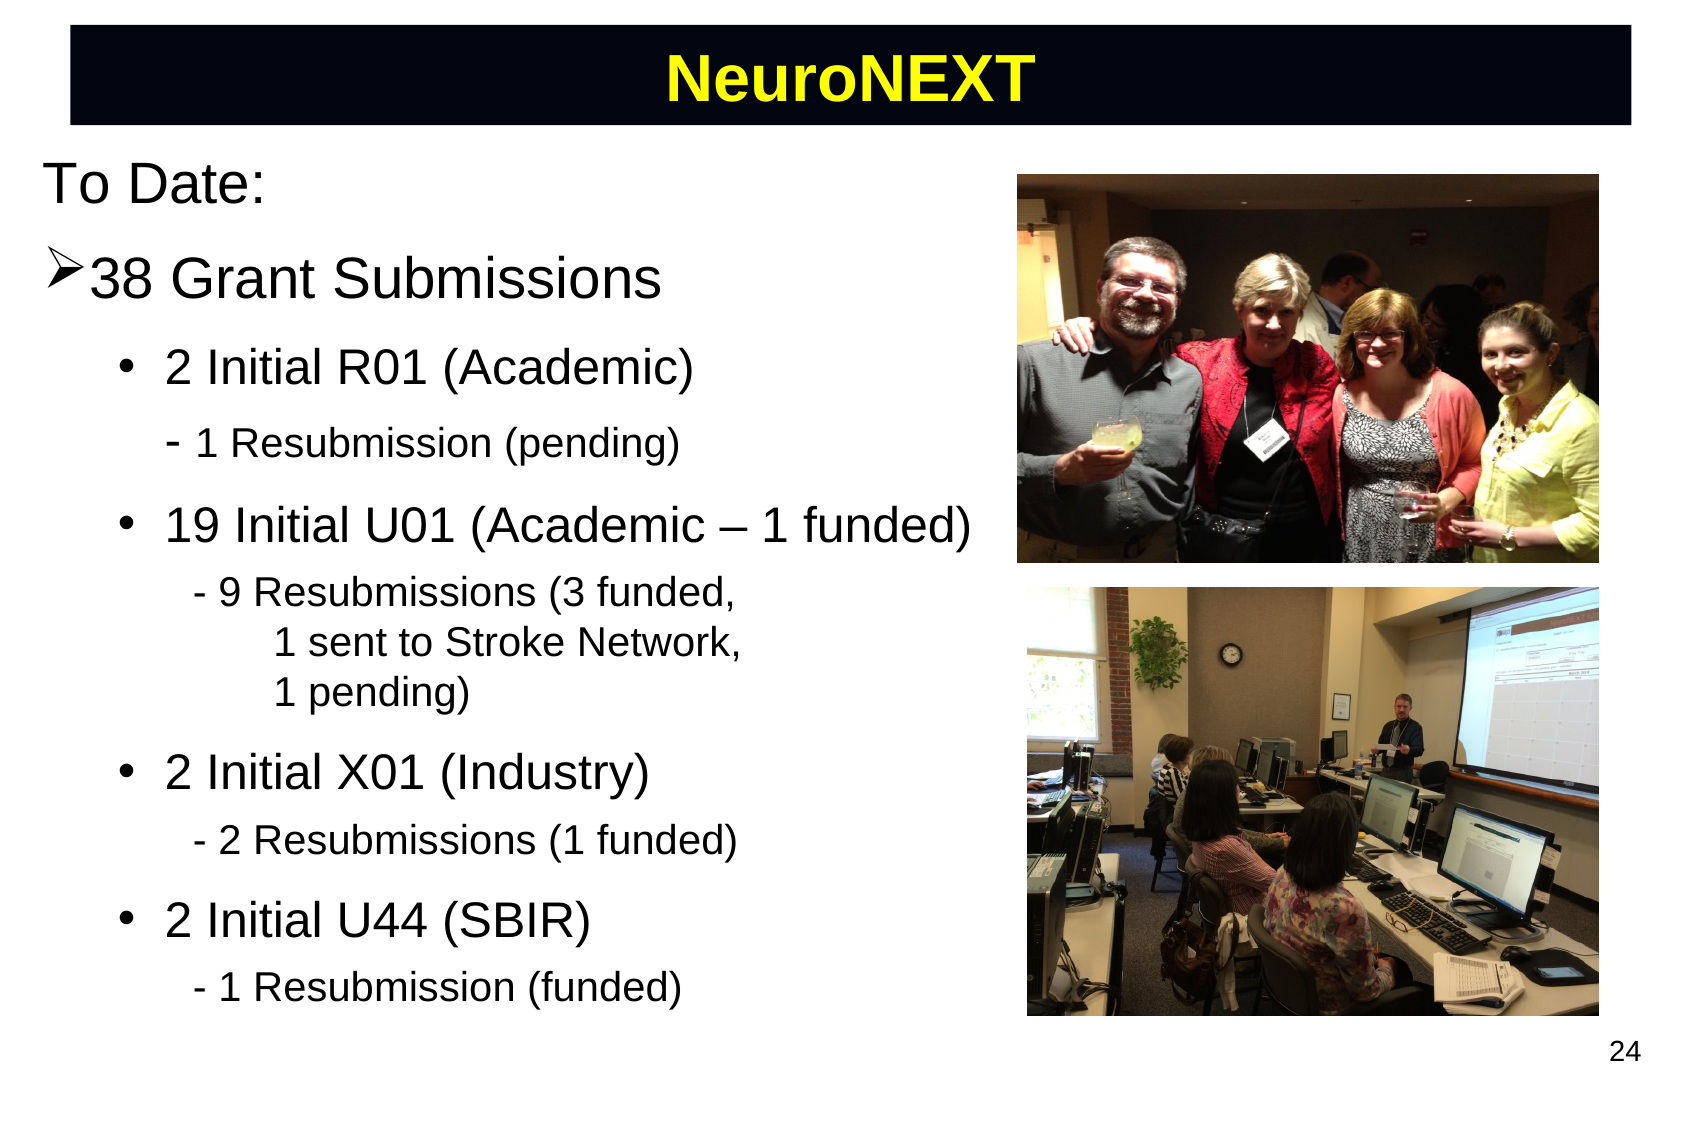

NeuroNEXT
To Date:
38 Grant Submissions
2 Initial R01 (Academic)
	- 1 Resubmission (pending)
19 Initial U01 (Academic – 1 funded)
- 9 Resubmissions (3 funded,
 1 sent to Stroke Network,
 1 pending)
2 Initial X01 (Industry)
- 2 Resubmissions (1 funded)
2 Initial U44 (SBIR)
- 1 Resubmission (funded)